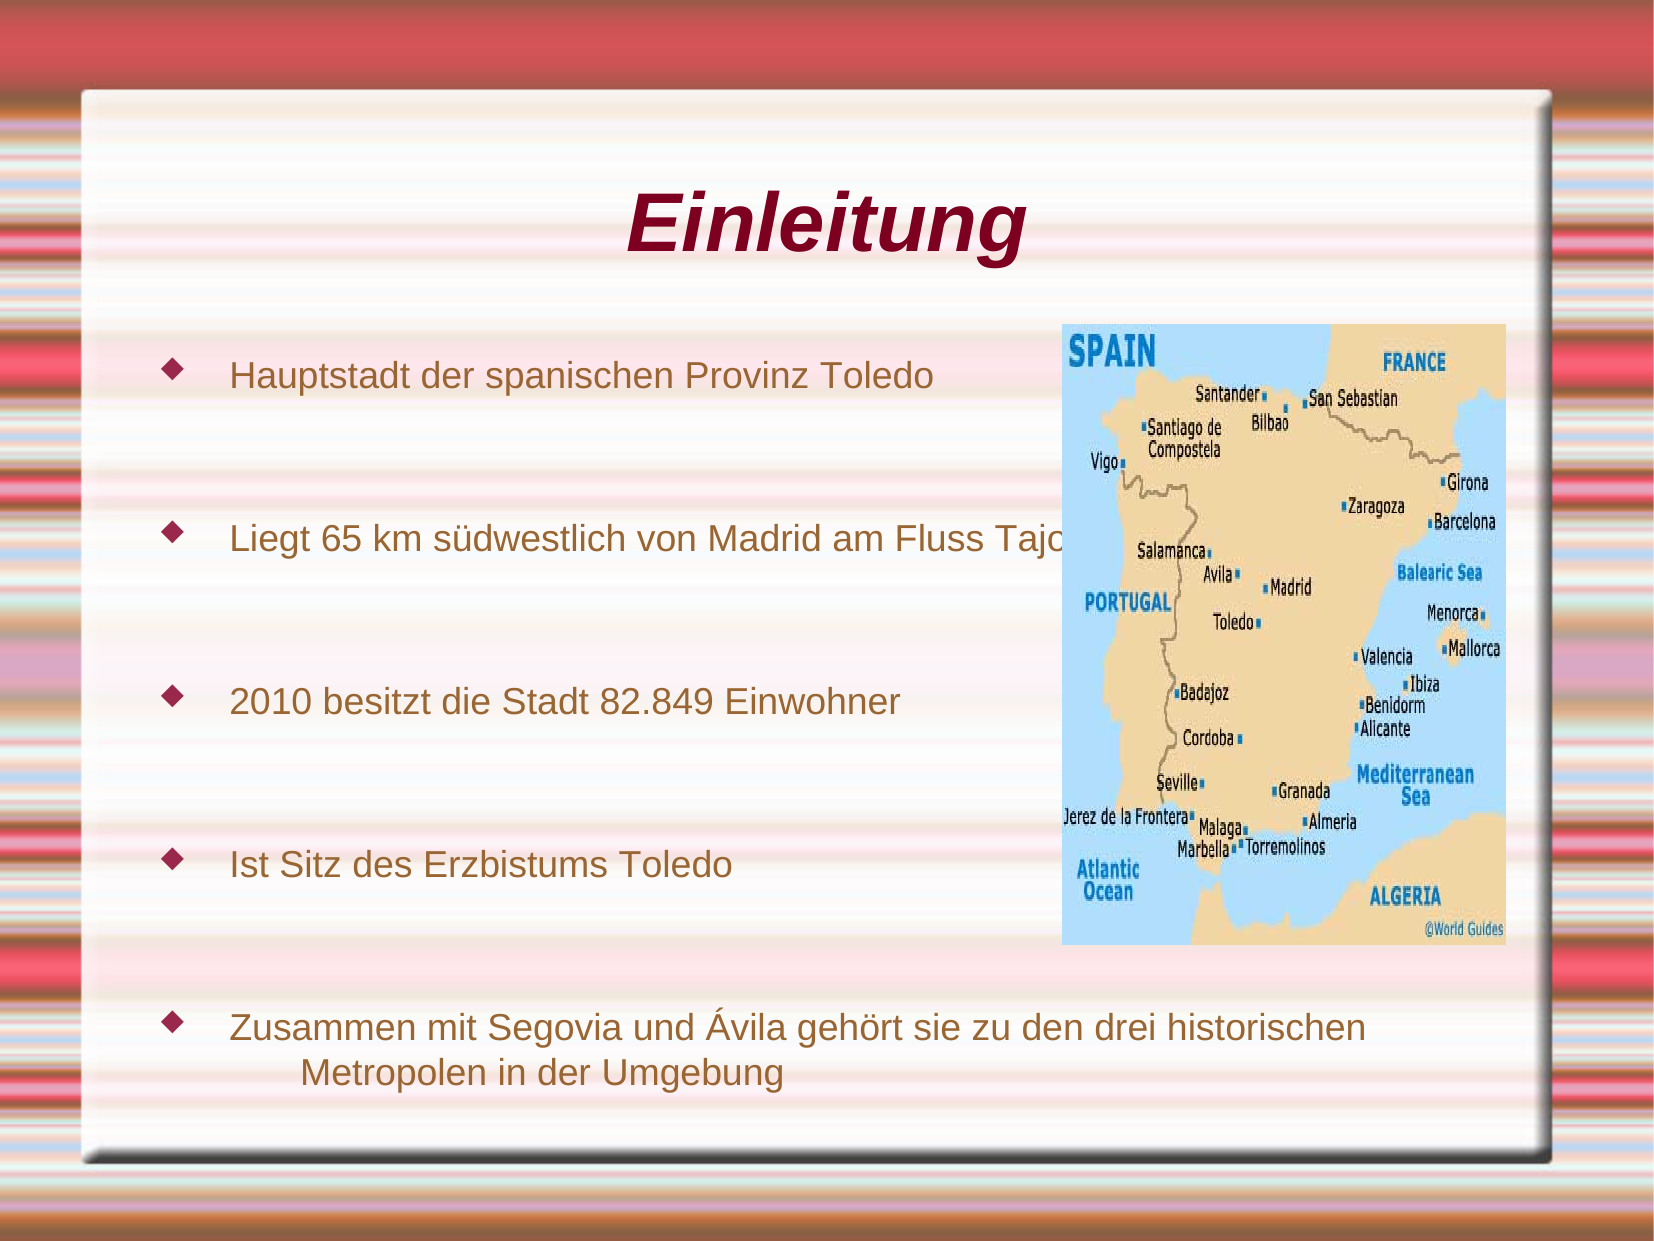

# Einleitung
Hauptstadt der spanischen Provinz Toledo
Liegt 65 km südwestlich von Madrid am Fluss Tajo
2010 besitzt die Stadt 82.849 Einwohner
Ist Sitz des Erzbistums Toledo
Zusammen mit Segovia und Ávila gehört sie zu den drei historischen Metropolen in der Umgebung